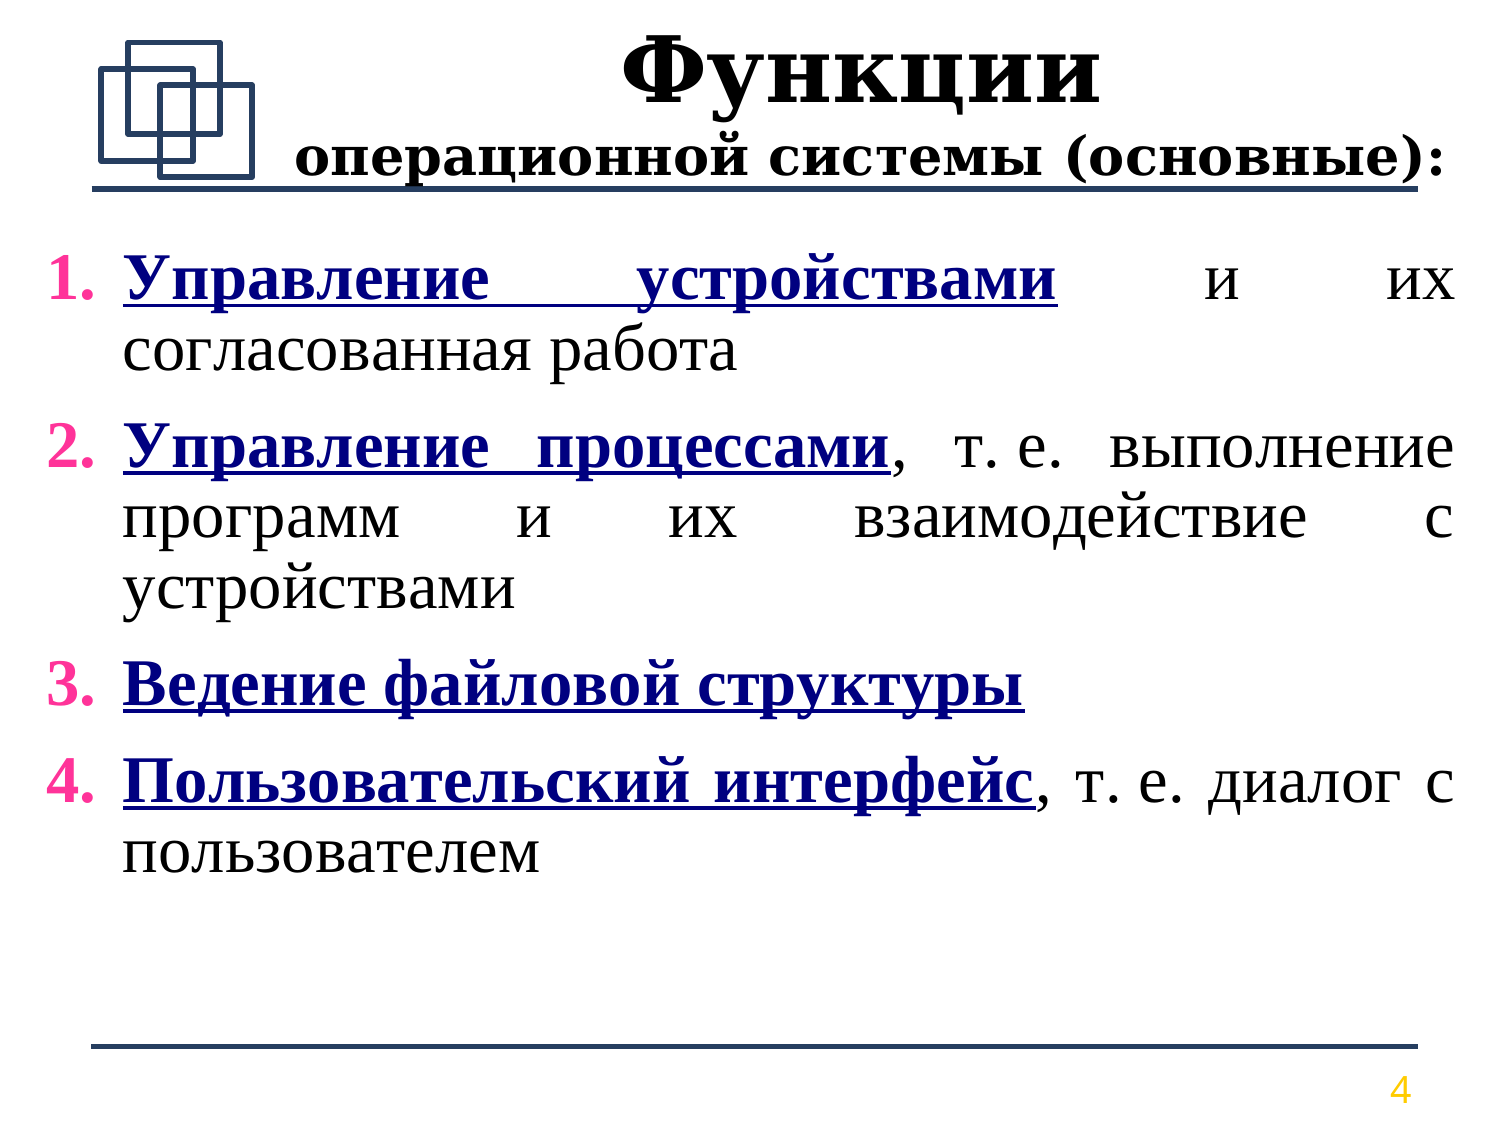

Функции
операционной системы (основные):
Управление устройствами и их согласованная работа
Управление процессами, т. е. выполнение программ и их взаимодействие с устройствами
Ведение файловой структуры
Пользовательский интерфейс, т. е. диалог с пользователем